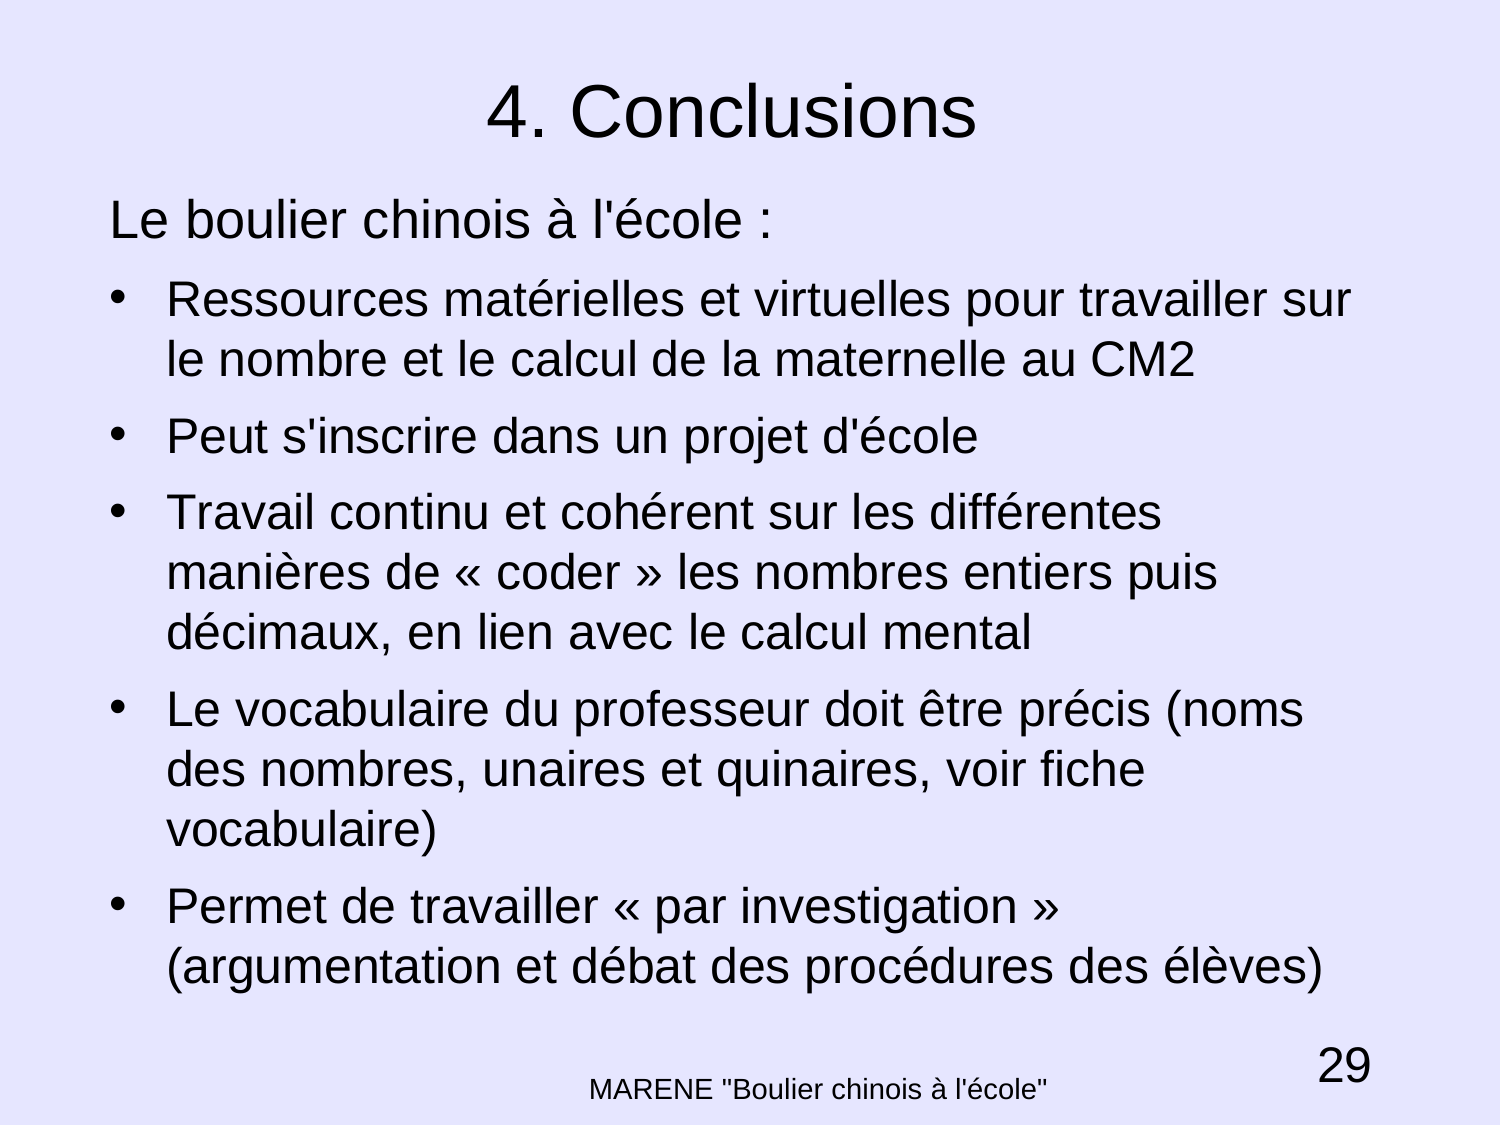

# 4. Conclusions
Le boulier chinois à l'école :
Ressources matérielles et virtuelles pour travailler sur le nombre et le calcul de la maternelle au CM2
Peut s'inscrire dans un projet d'école
Travail continu et cohérent sur les différentes manières de « coder » les nombres entiers puis décimaux, en lien avec le calcul mental
Le vocabulaire du professeur doit être précis (noms des nombres, unaires et quinaires, voir fiche vocabulaire)
Permet de travailler « par investigation » (argumentation et débat des procédures des élèves)
29